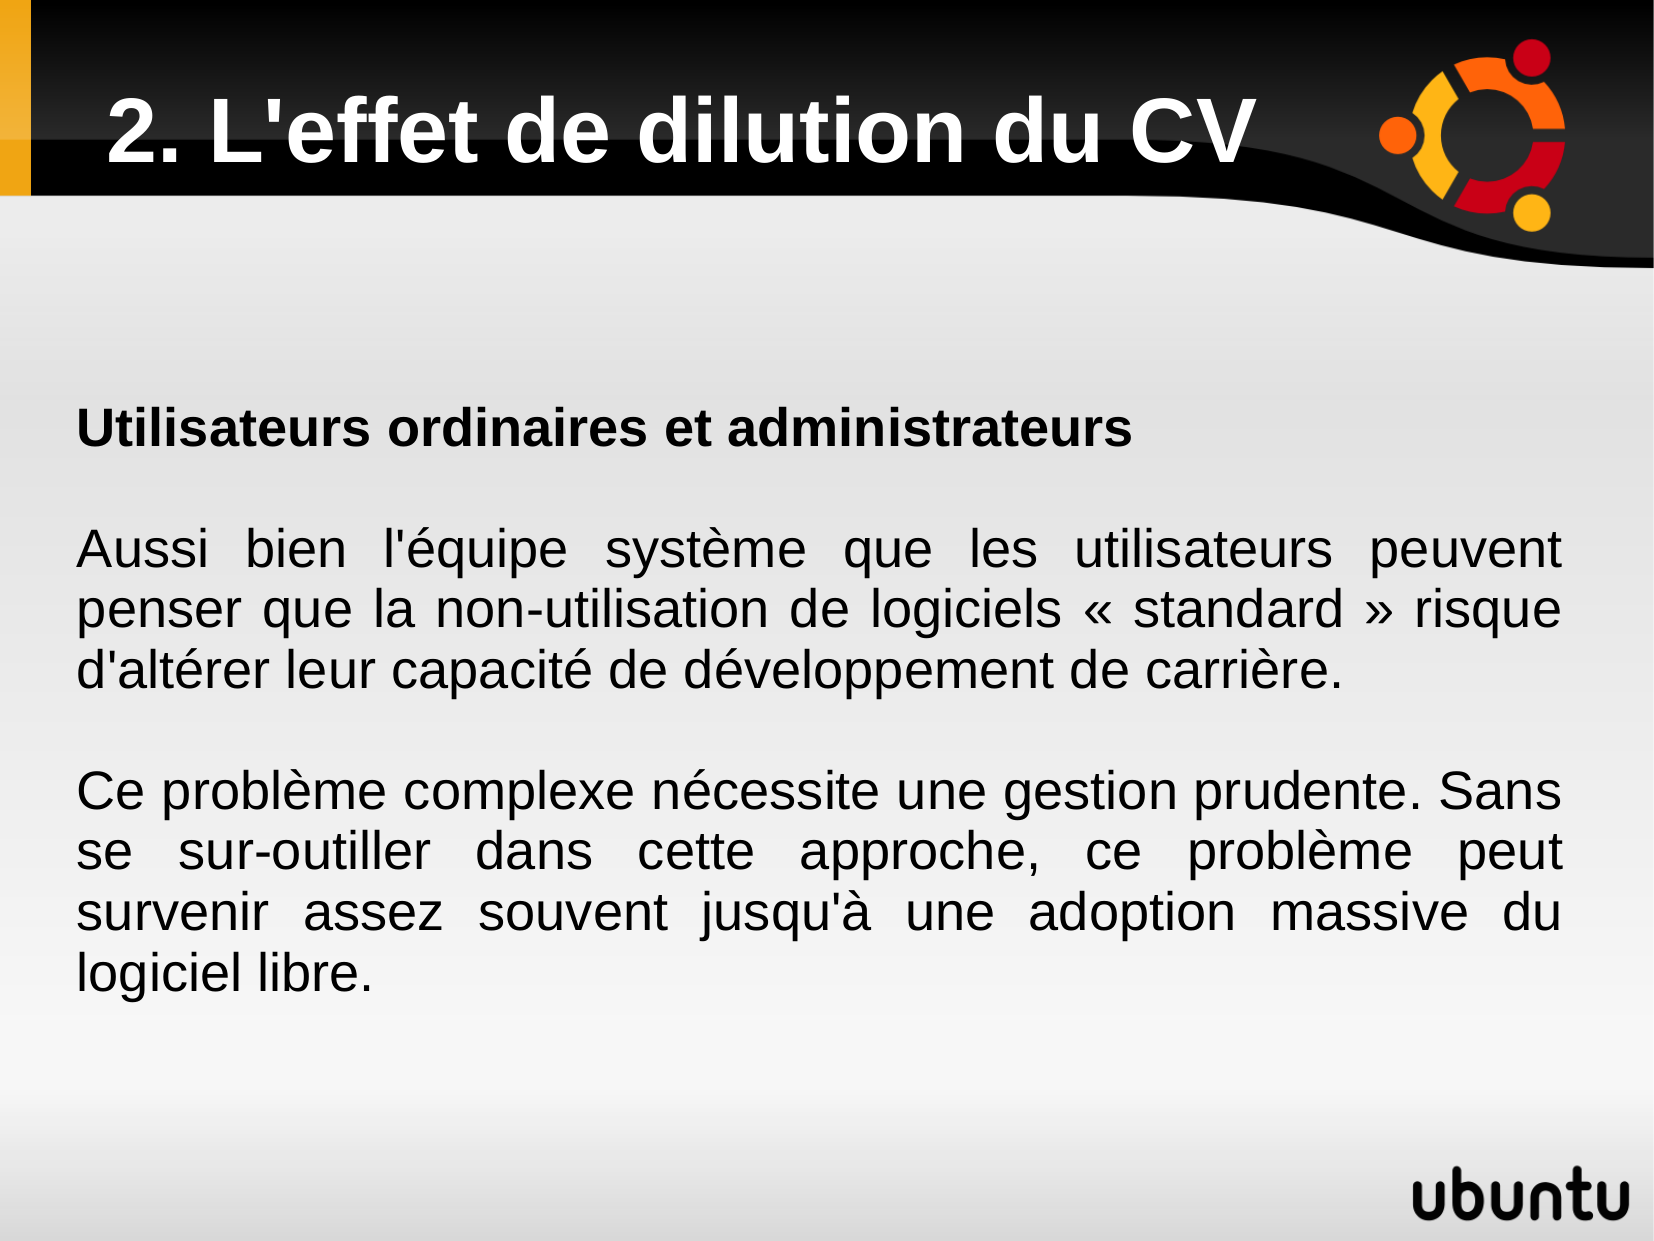

# 2. L'effet de dilution du CV
Utilisateurs ordinaires et administrateurs
Aussi bien l'équipe système que les utilisateurs peuvent penser que la non-utilisation de logiciels « standard » risque d'altérer leur capacité de développement de carrière.
Ce problème complexe nécessite une gestion prudente. Sans se sur-outiller dans cette approche, ce problème peut survenir assez souvent jusqu'à une adoption massive du logiciel libre.